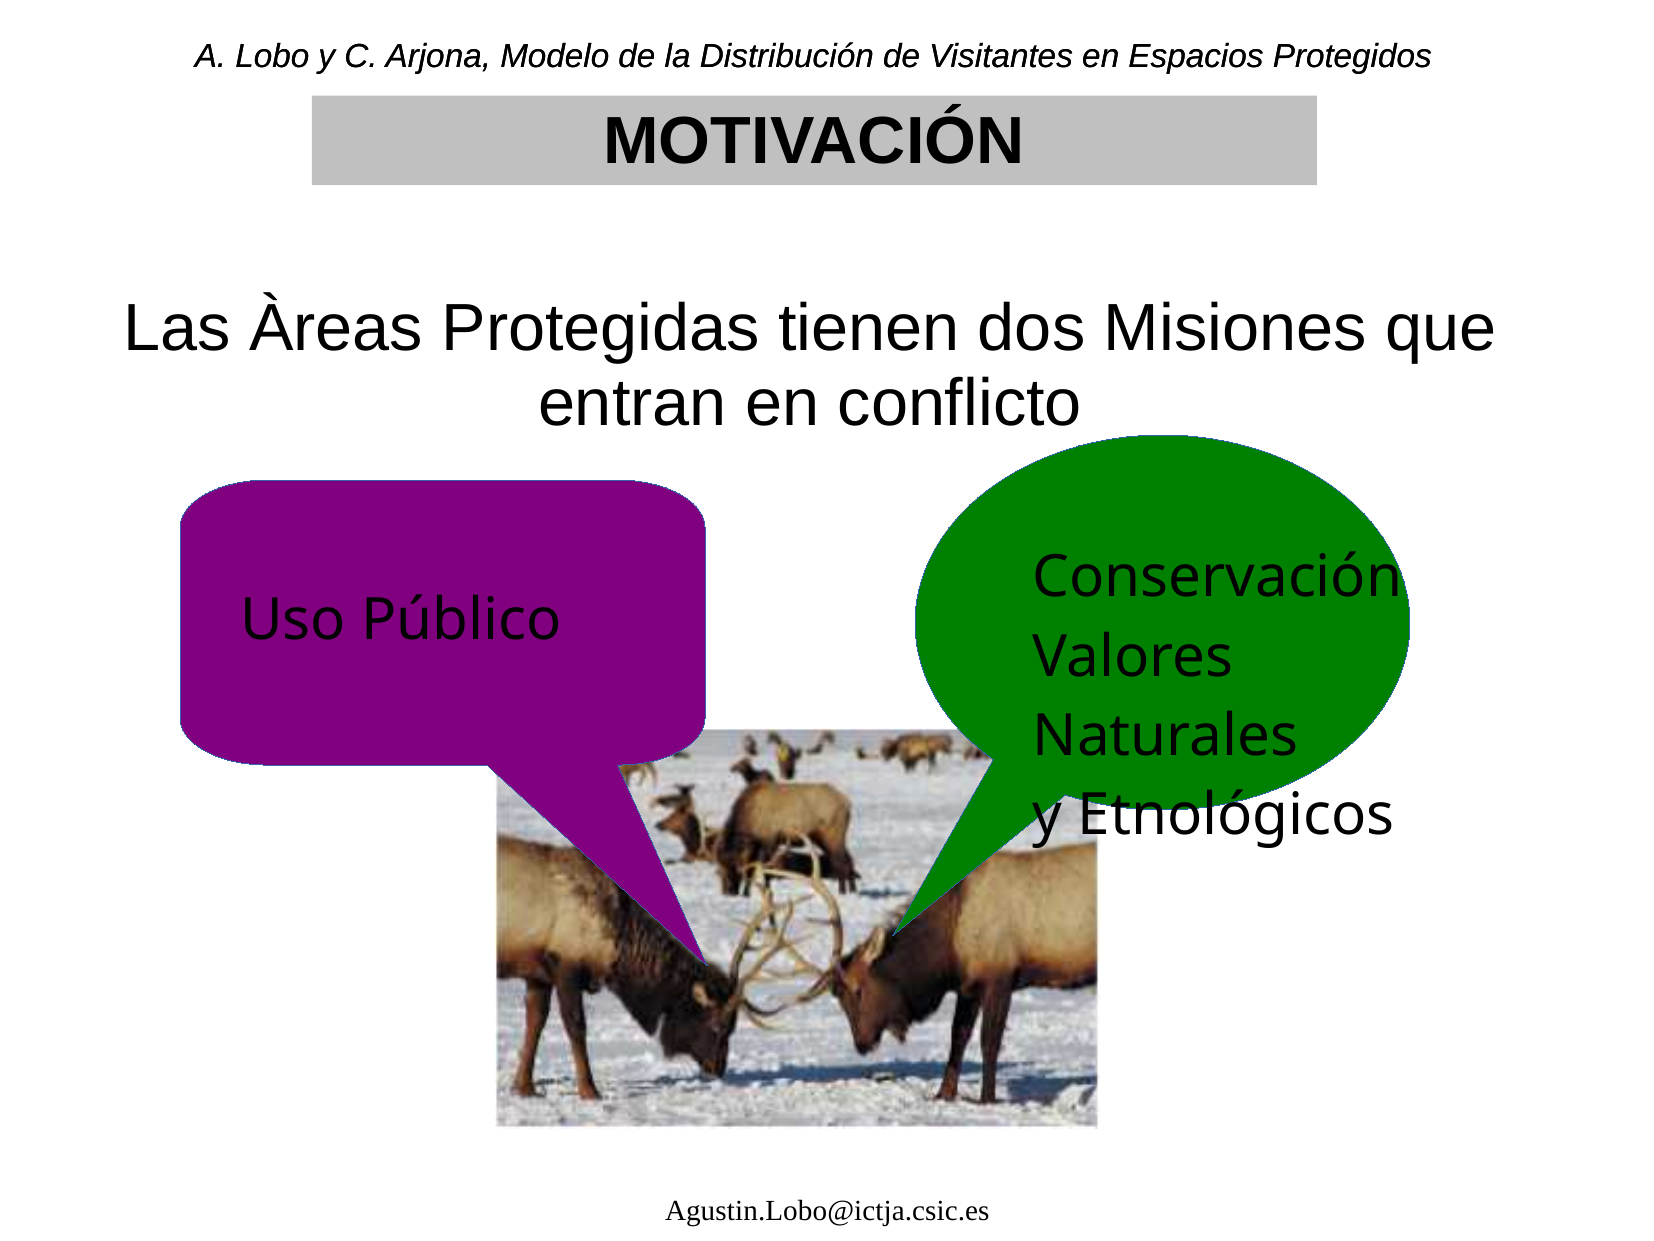

A. Lobo y C. Arjona, Modelo de la Distribución de Visitantes en Espacios Protegidos
MOTIVACIÓN
# Las Àreas Protegidas tienen dos Misiones que entran en conflicto
Conservación Valores Naturales
y Etnológicos
Uso Público